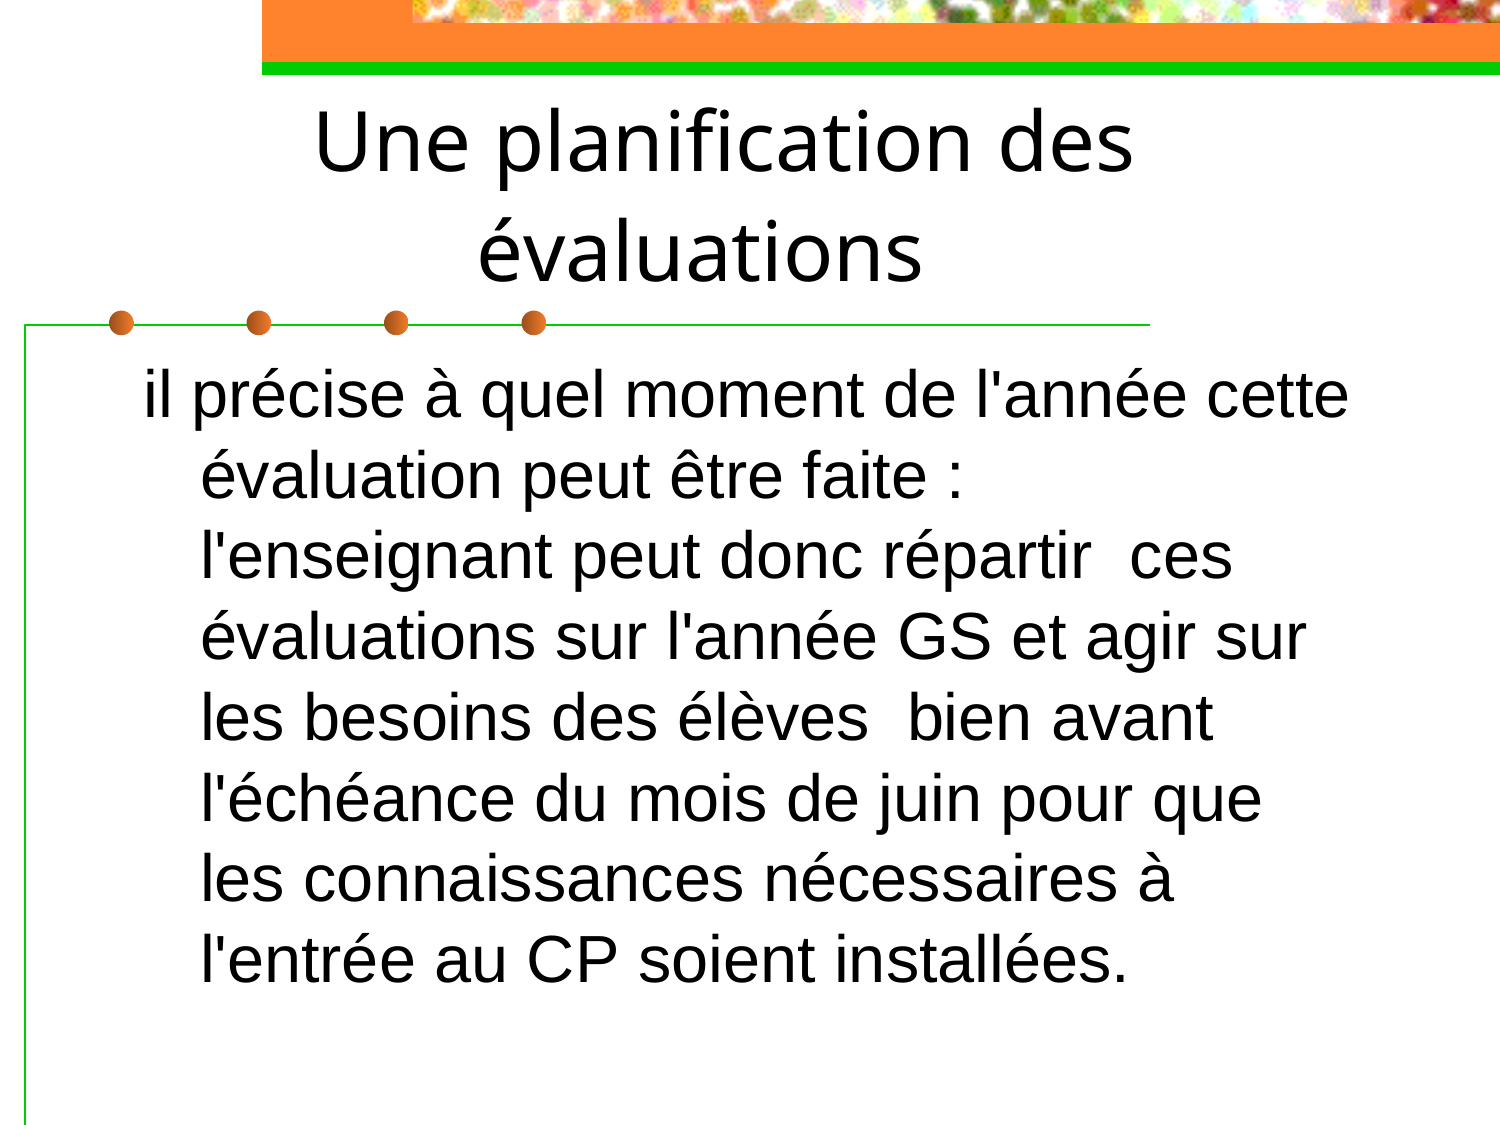

# Une planification des évaluations
il précise à quel moment de l'année cette évaluation peut être faite : l'enseignant peut donc répartir  ces évaluations sur l'année GS et agir sur les besoins des élèves  bien avant l'échéance du mois de juin pour que les connaissances nécessaires à l'entrée au CP soient installées.